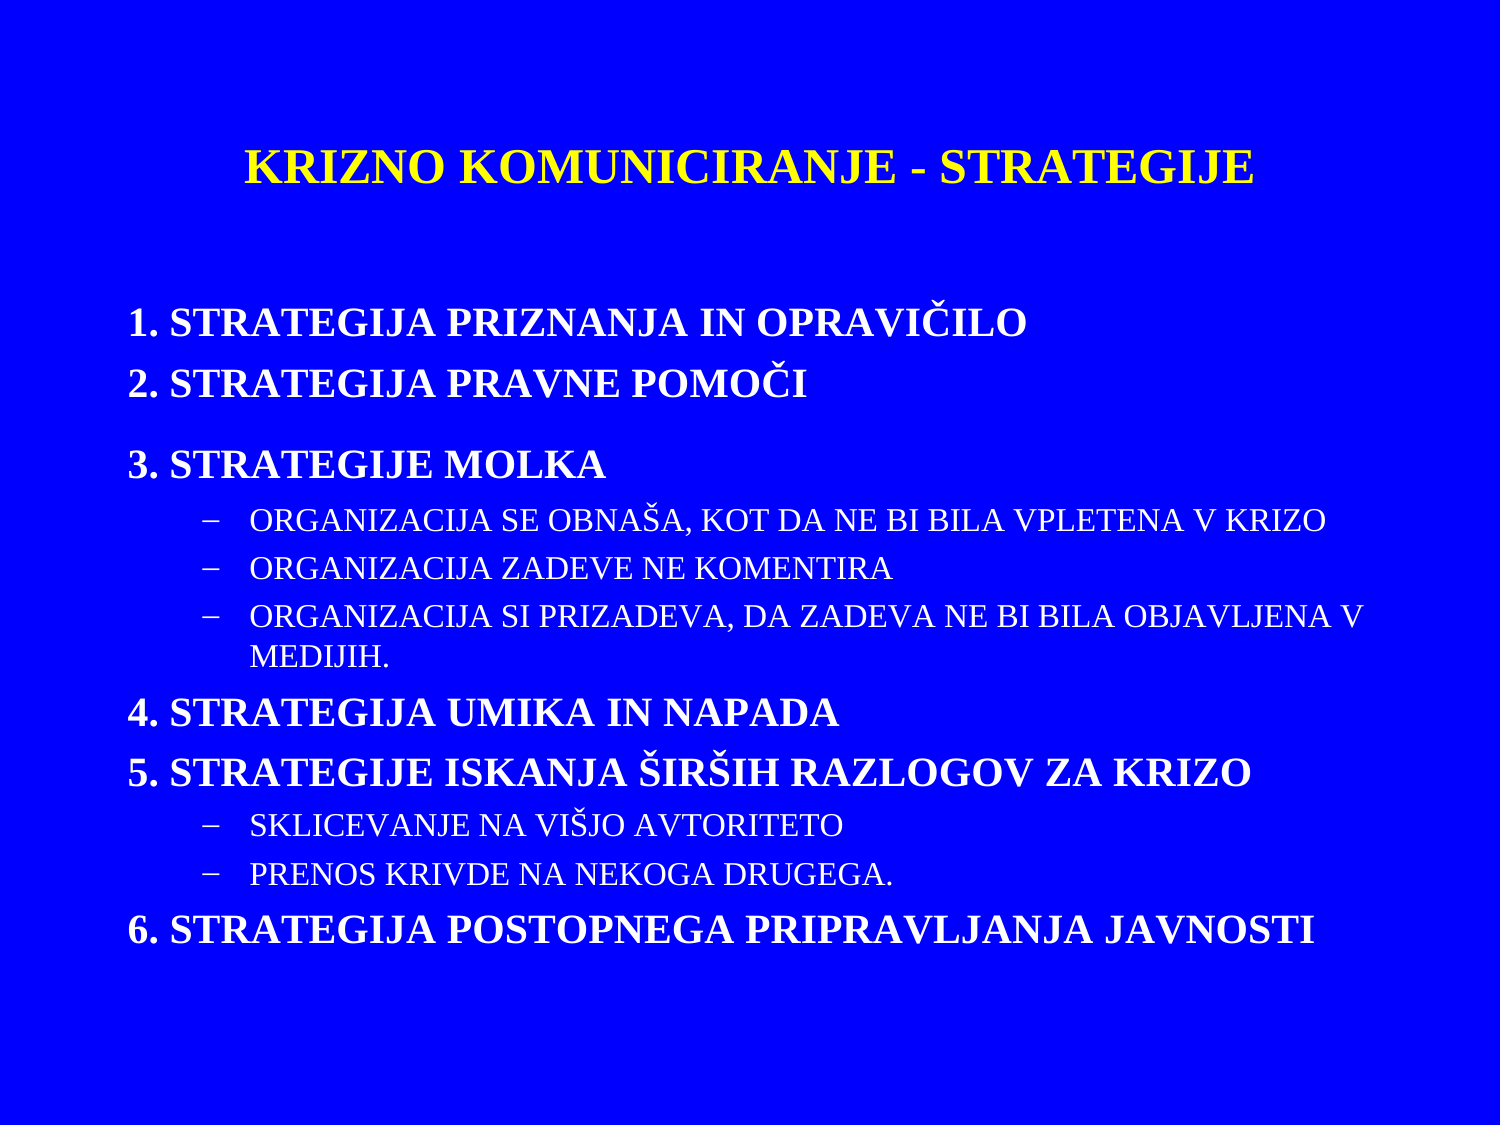

# KRIZNO KOMUNICIRANJE - STRATEGIJE
1. STRATEGIJA PRIZNANJA IN OPRAVIČILO
2. STRATEGIJA PRAVNE POMOČI
3. STRATEGIJE MOLKA
ORGANIZACIJA SE OBNAŠA, KOT DA NE BI BILA VPLETENA V KRIZO
ORGANIZACIJA ZADEVE NE KOMENTIRA
ORGANIZACIJA SI PRIZADEVA, DA ZADEVA NE BI BILA OBJAVLJENA V MEDIJIH.
4. STRATEGIJA UMIKA IN NAPADA
5. STRATEGIJE ISKANJA ŠIRŠIH RAZLOGOV ZA KRIZO
SKLICEVANJE NA VIŠJO AVTORITETO
PRENOS KRIVDE NA NEKOGA DRUGEGA.
6. STRATEGIJA POSTOPNEGA PRIPRAVLJANJA JAVNOSTI